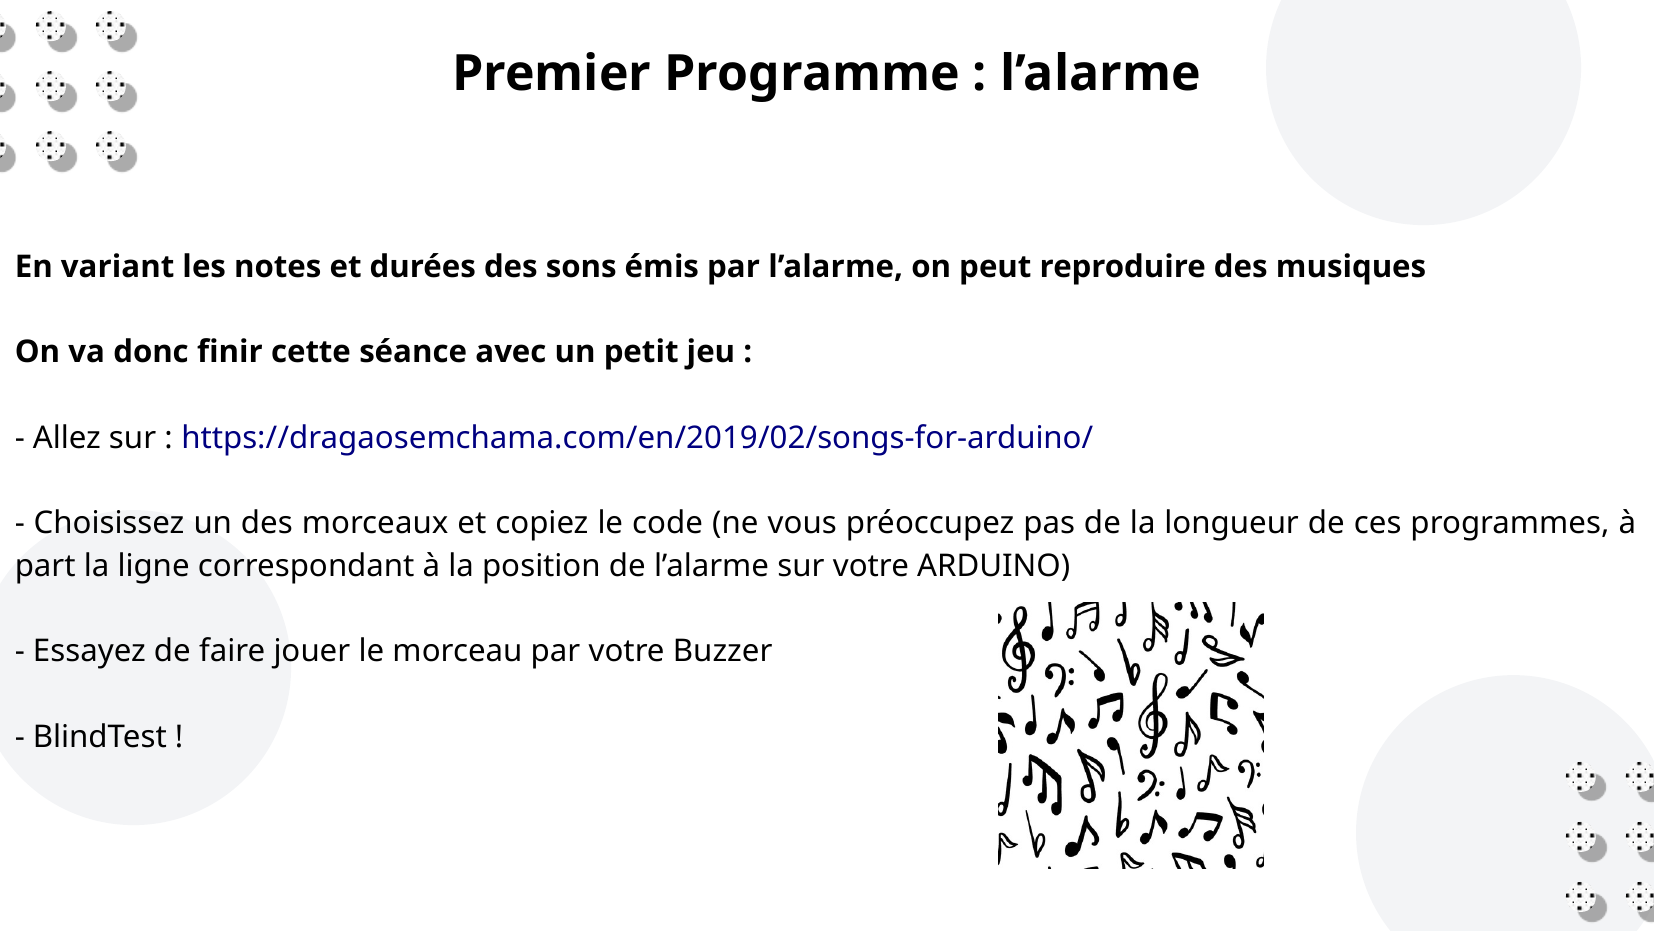

Premier Programme : l’alarme
En variant les notes et durées des sons émis par l’alarme, on peut reproduire des musiques
On va donc finir cette séance avec un petit jeu :
- Allez sur : https://dragaosemchama.com/en/2019/02/songs-for-arduino/
- Choisissez un des morceaux et copiez le code (ne vous préoccupez pas de la longueur de ces programmes, à part la ligne correspondant à la position de l’alarme sur votre ARDUINO)
- Essayez de faire jouer le morceau par votre Buzzer
- BlindTest !